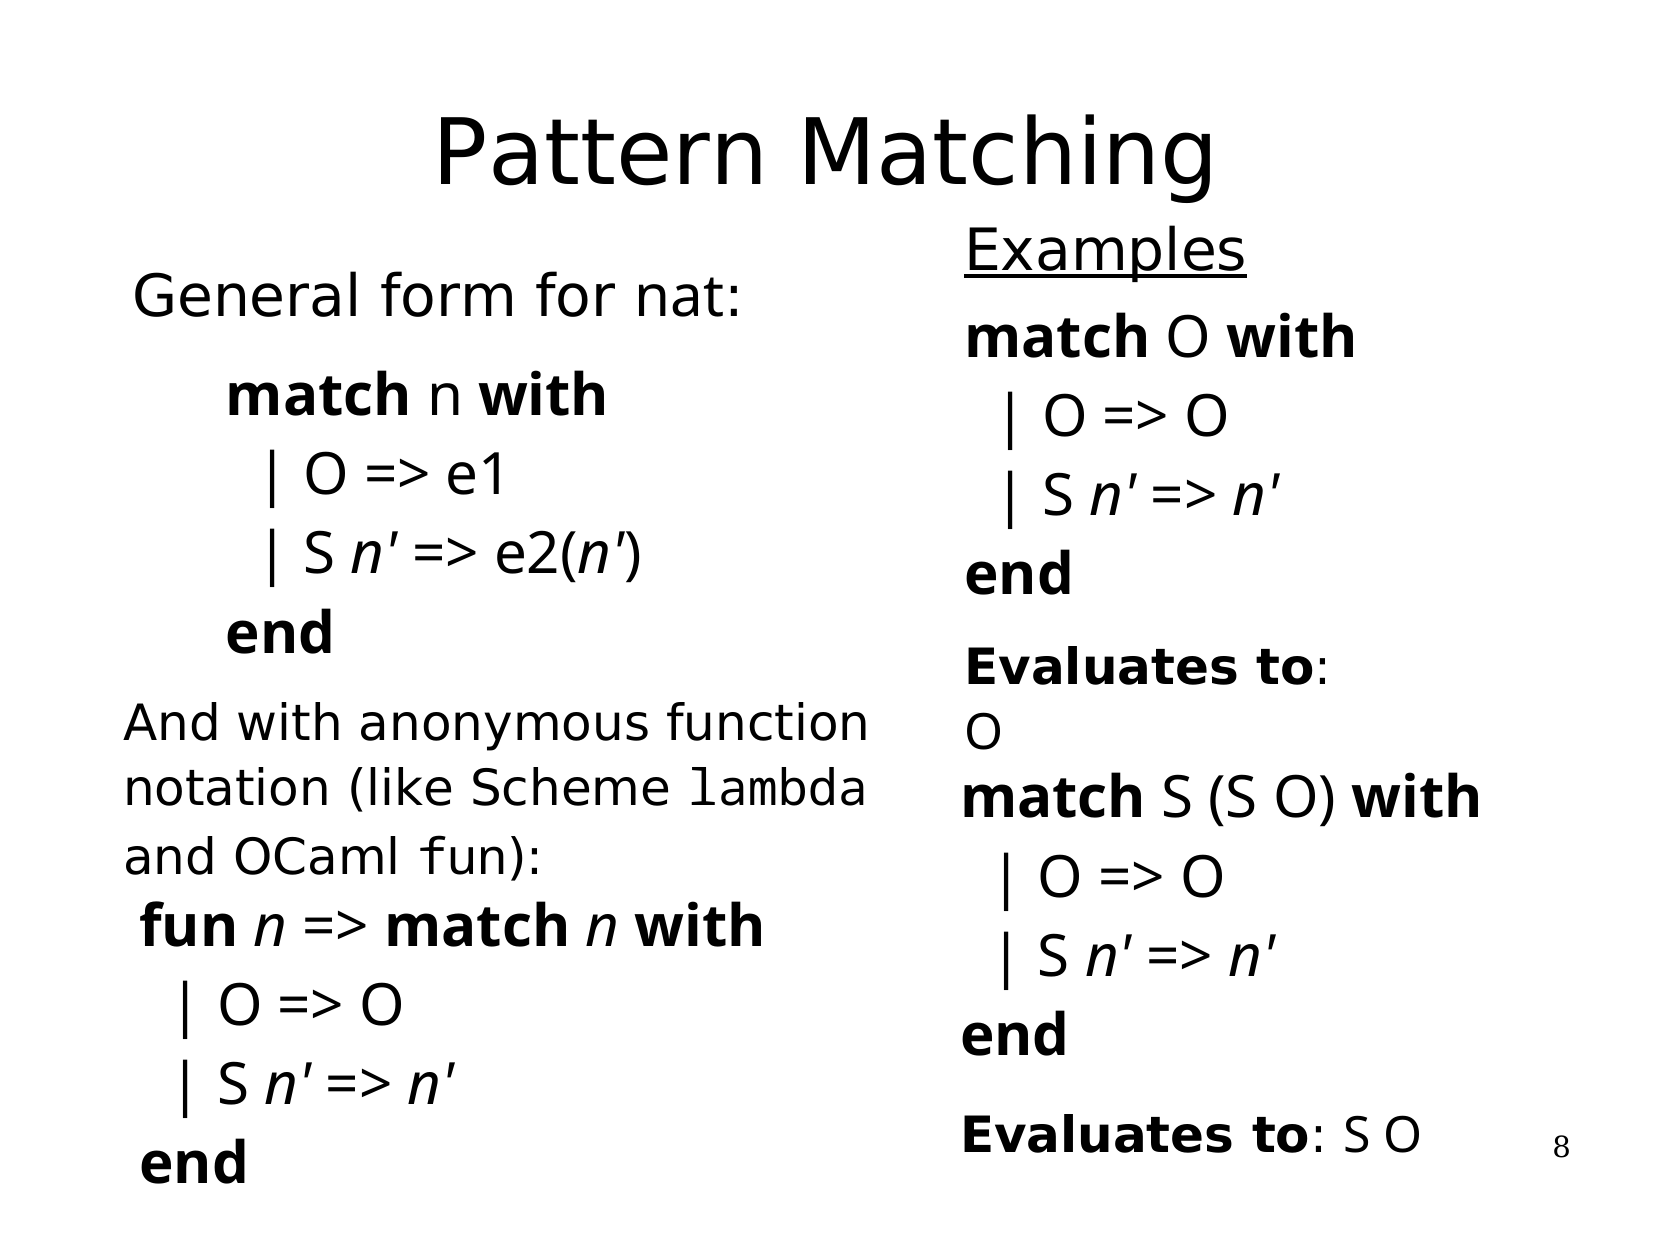

# Pattern Matching
Examples
General form for nat:
match n with
 | O => e1
 | S n' => e2(n')
end
match O with
 | O => O
 | S n' => n'
end
Evaluates to: O
And with anonymous function notation (like Scheme lambda and OCaml fun):
fun n => match n with
 | O => O
 | S n' => n'
end
match S (S O) with
 | O => O
 | S n' => n'
end
Evaluates to: S O
8